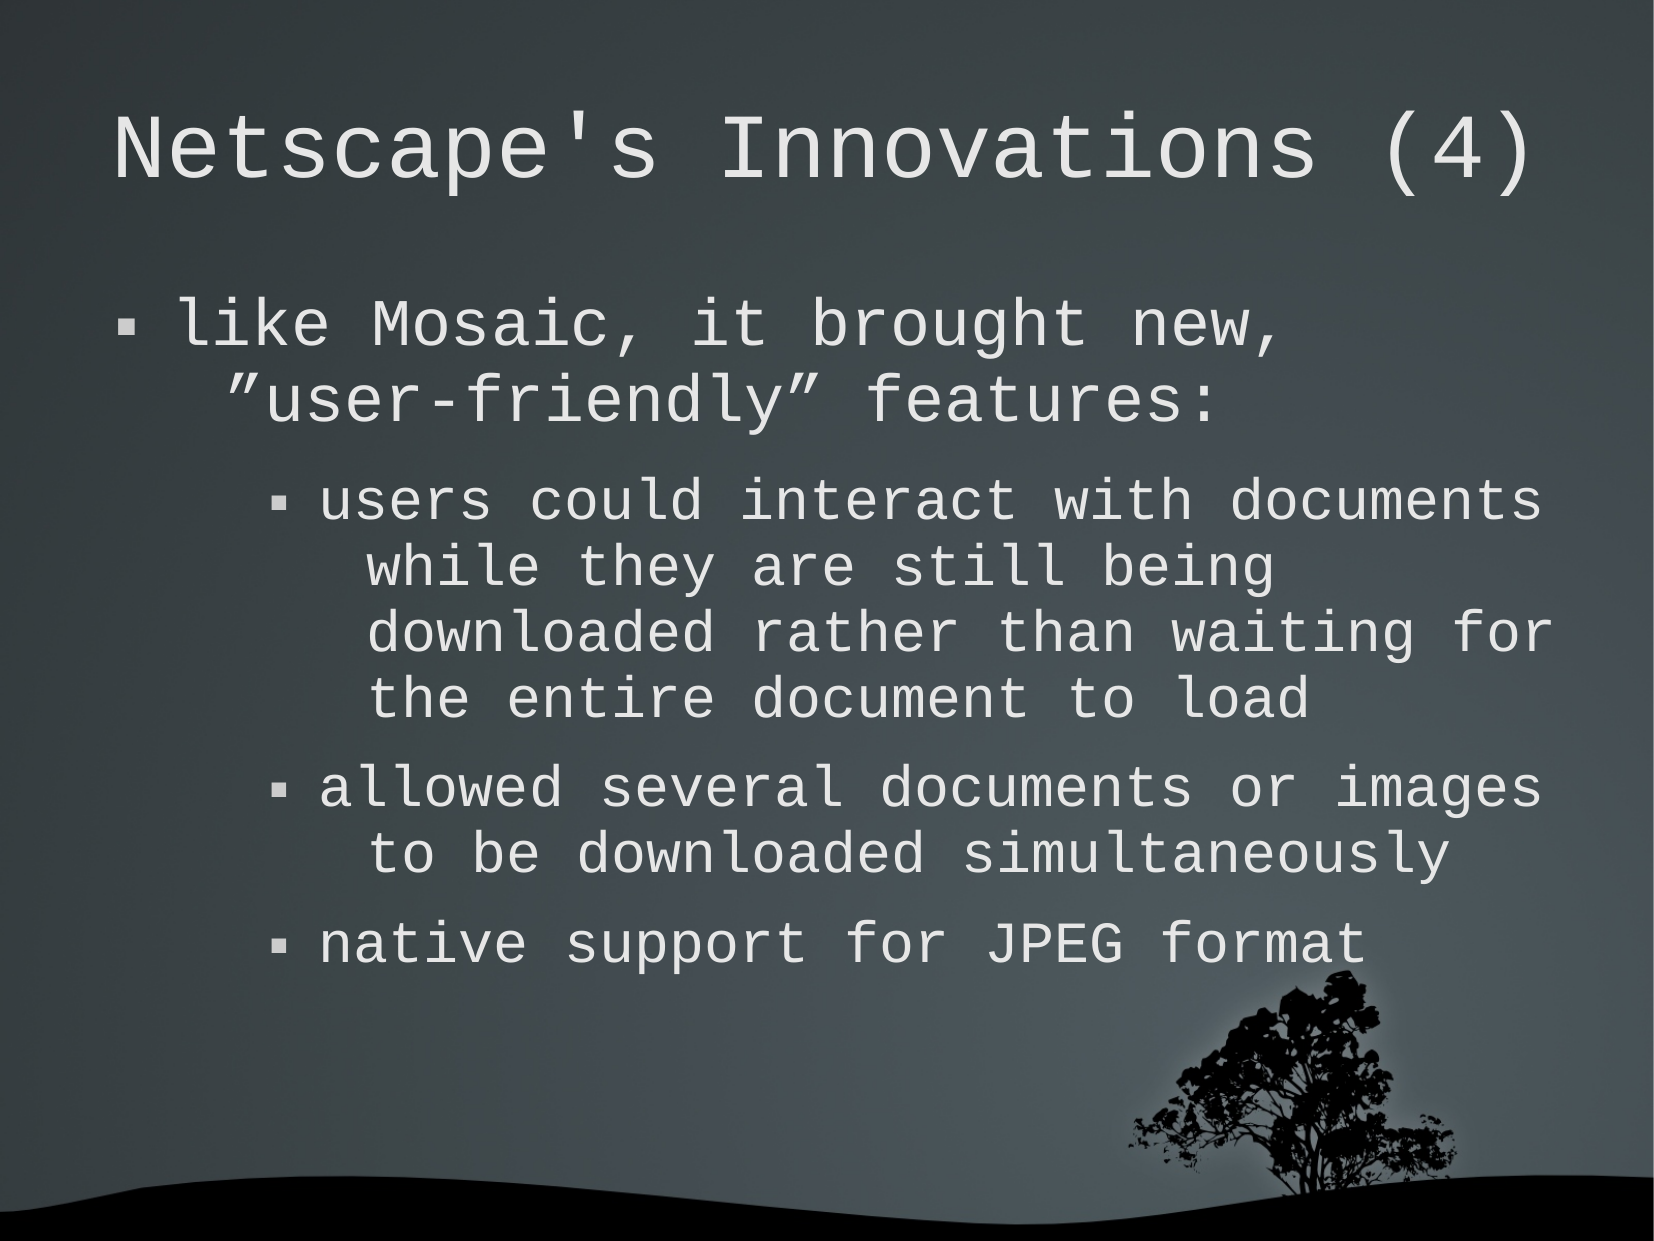

# Netscape's Innovations (4)
like Mosaic, it brought new, ”user-friendly” features:
users could interact with documents while they are still being downloaded rather than waiting for the entire document to load
allowed several documents or images to be downloaded simultaneously
native support for JPEG format